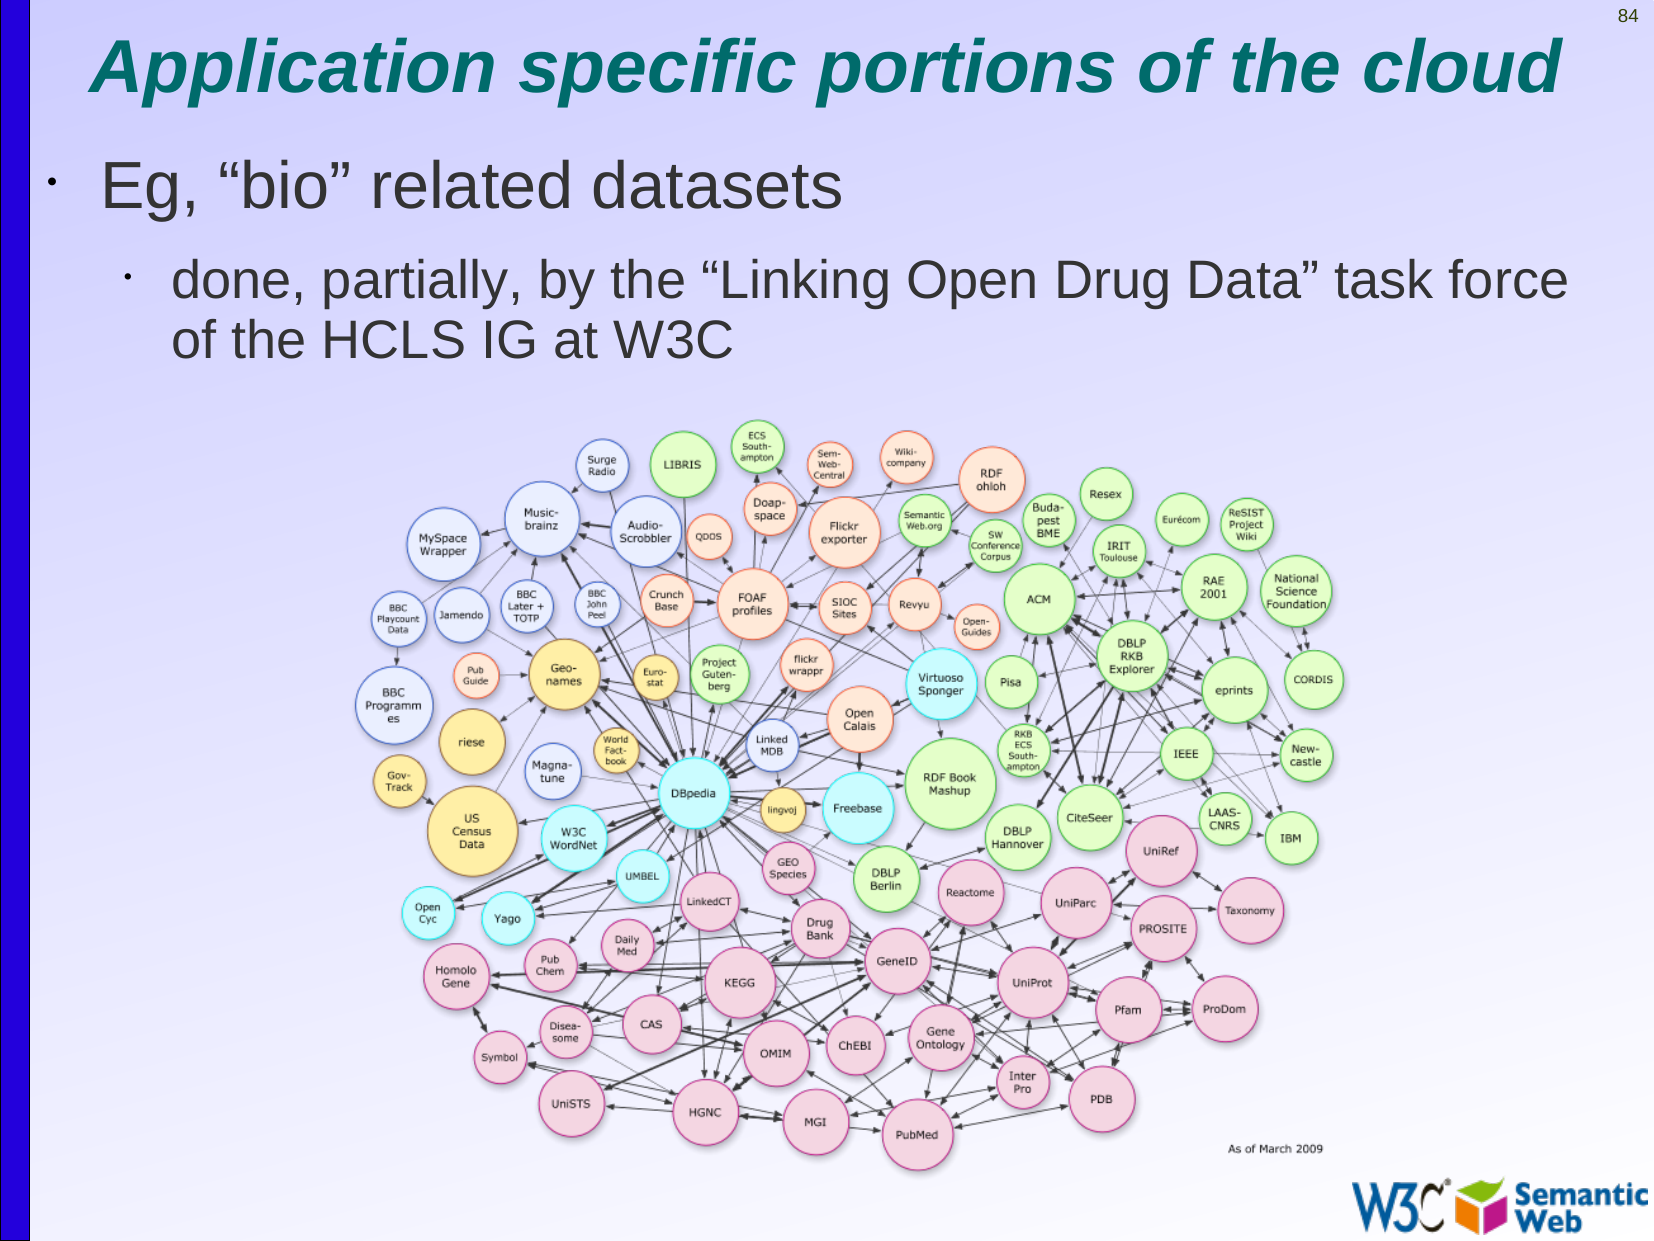

# Application specific portions of the cloud
Eg, “bio” related datasets
done, partially, by the “Linking Open Drug Data” task force of the HCLS IG at W3C